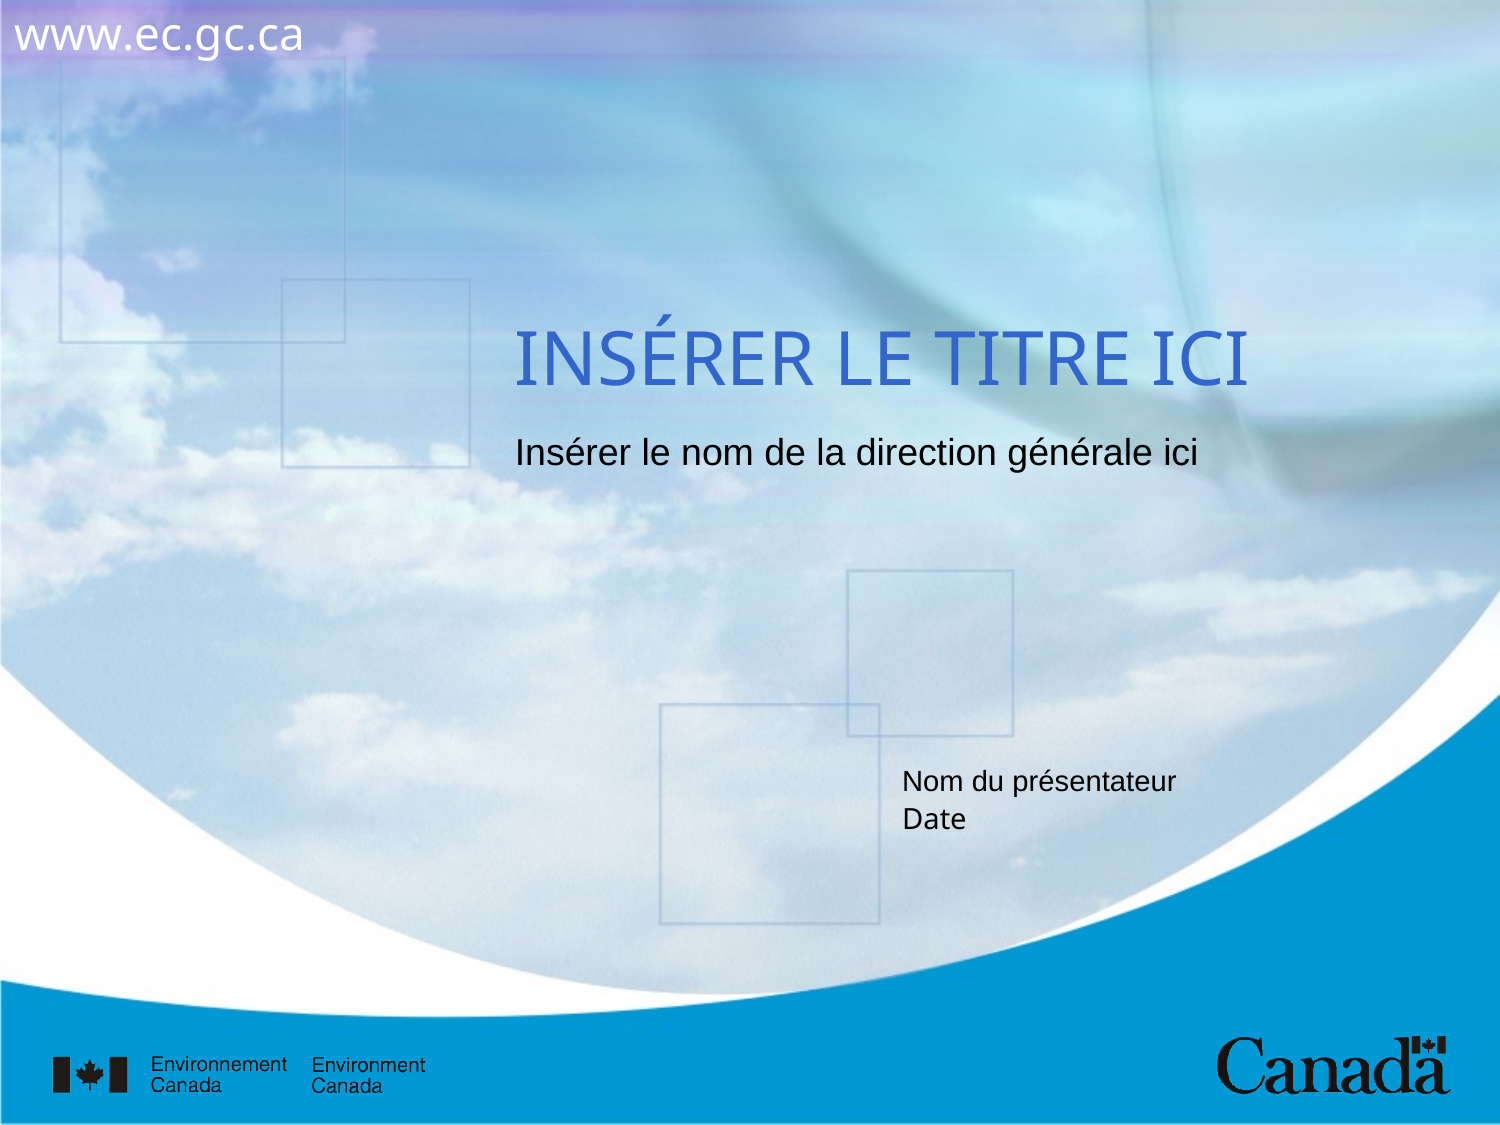

www.ec.gc.ca
# INSÉRER LE TITRE ICI
Insérer le nom de la direction générale ici
Nom du présentateur
Date